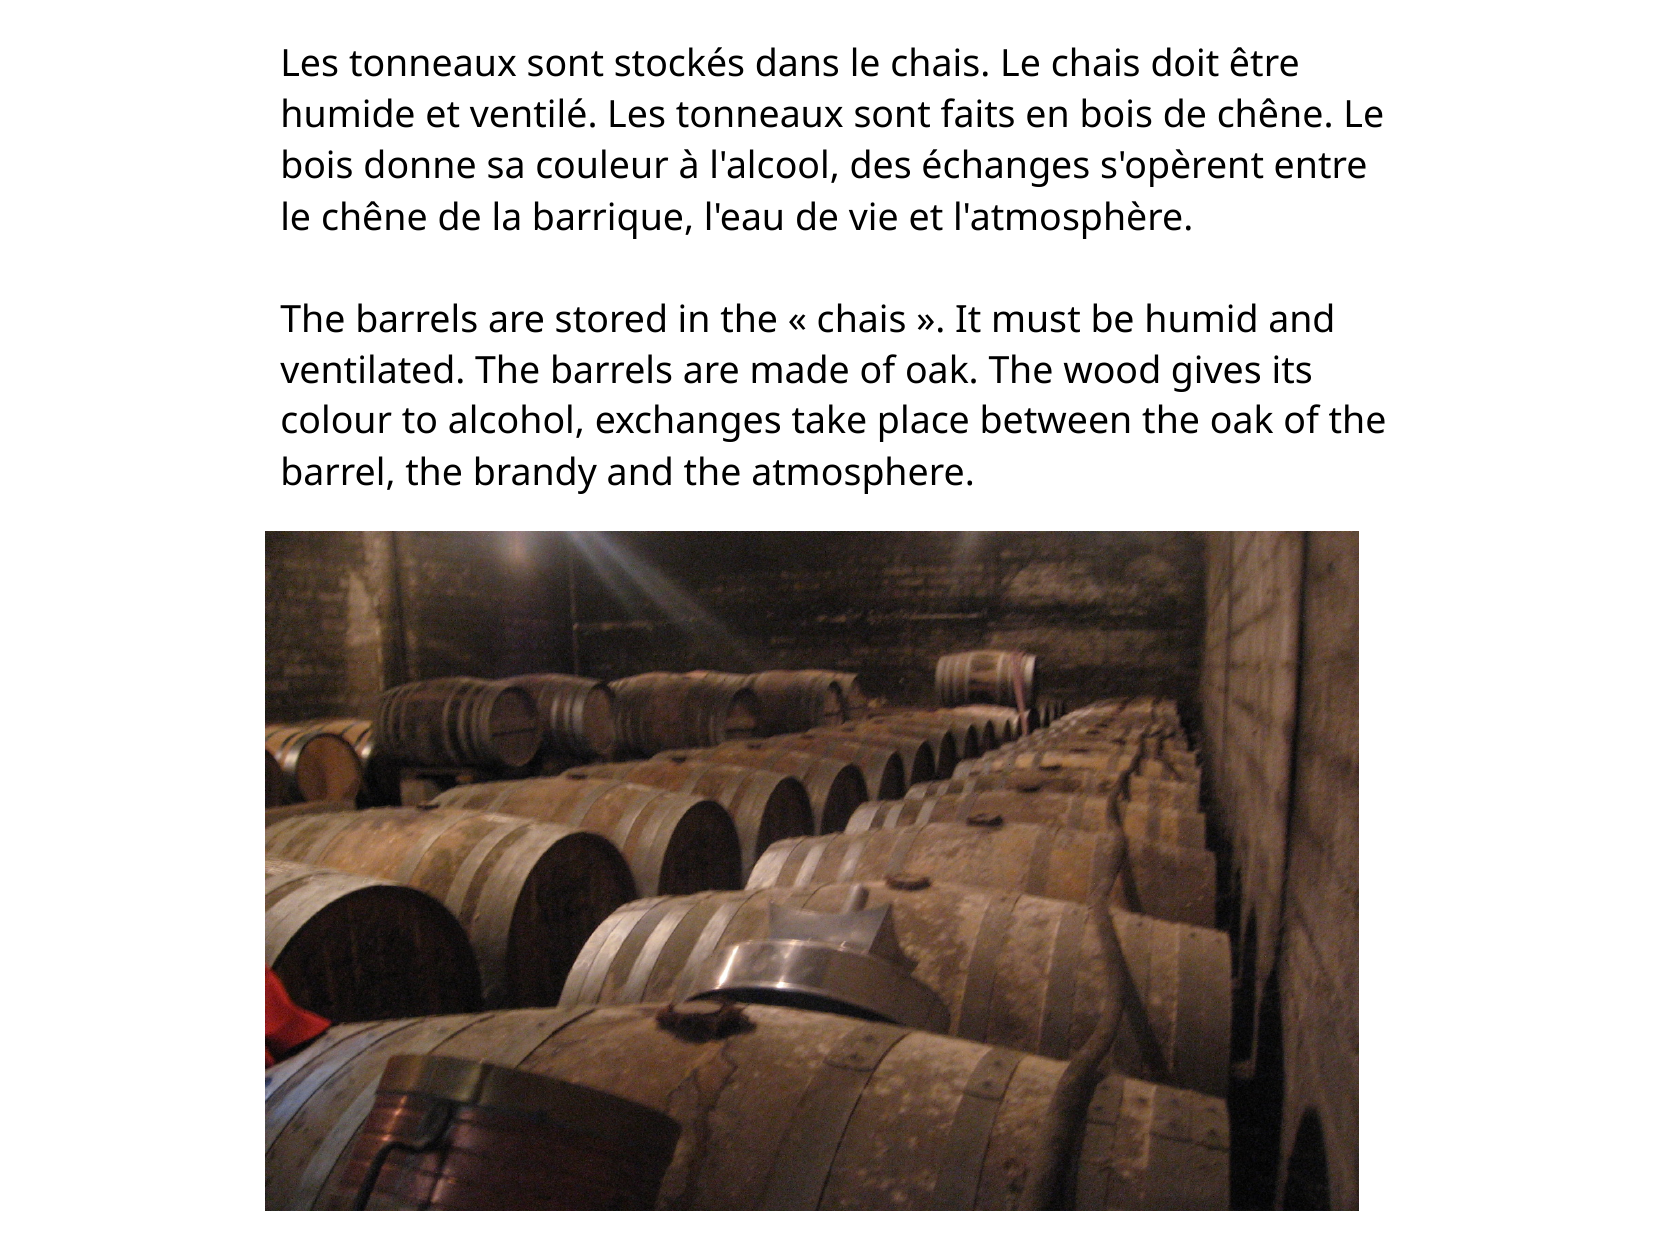

Les tonneaux sont stockés dans le chais. Le chais doit être humide et ventilé. Les tonneaux sont faits en bois de chêne. Le bois donne sa couleur à l'alcool, des échanges s'opèrent entre le chêne de la barrique, l'eau de vie et l'atmosphère.
The barrels are stored in the « chais ». It must be humid and ventilated. The barrels are made of oak. The wood gives its colour to alcohol, exchanges take place between the oak of the barrel, the brandy and the atmosphere.